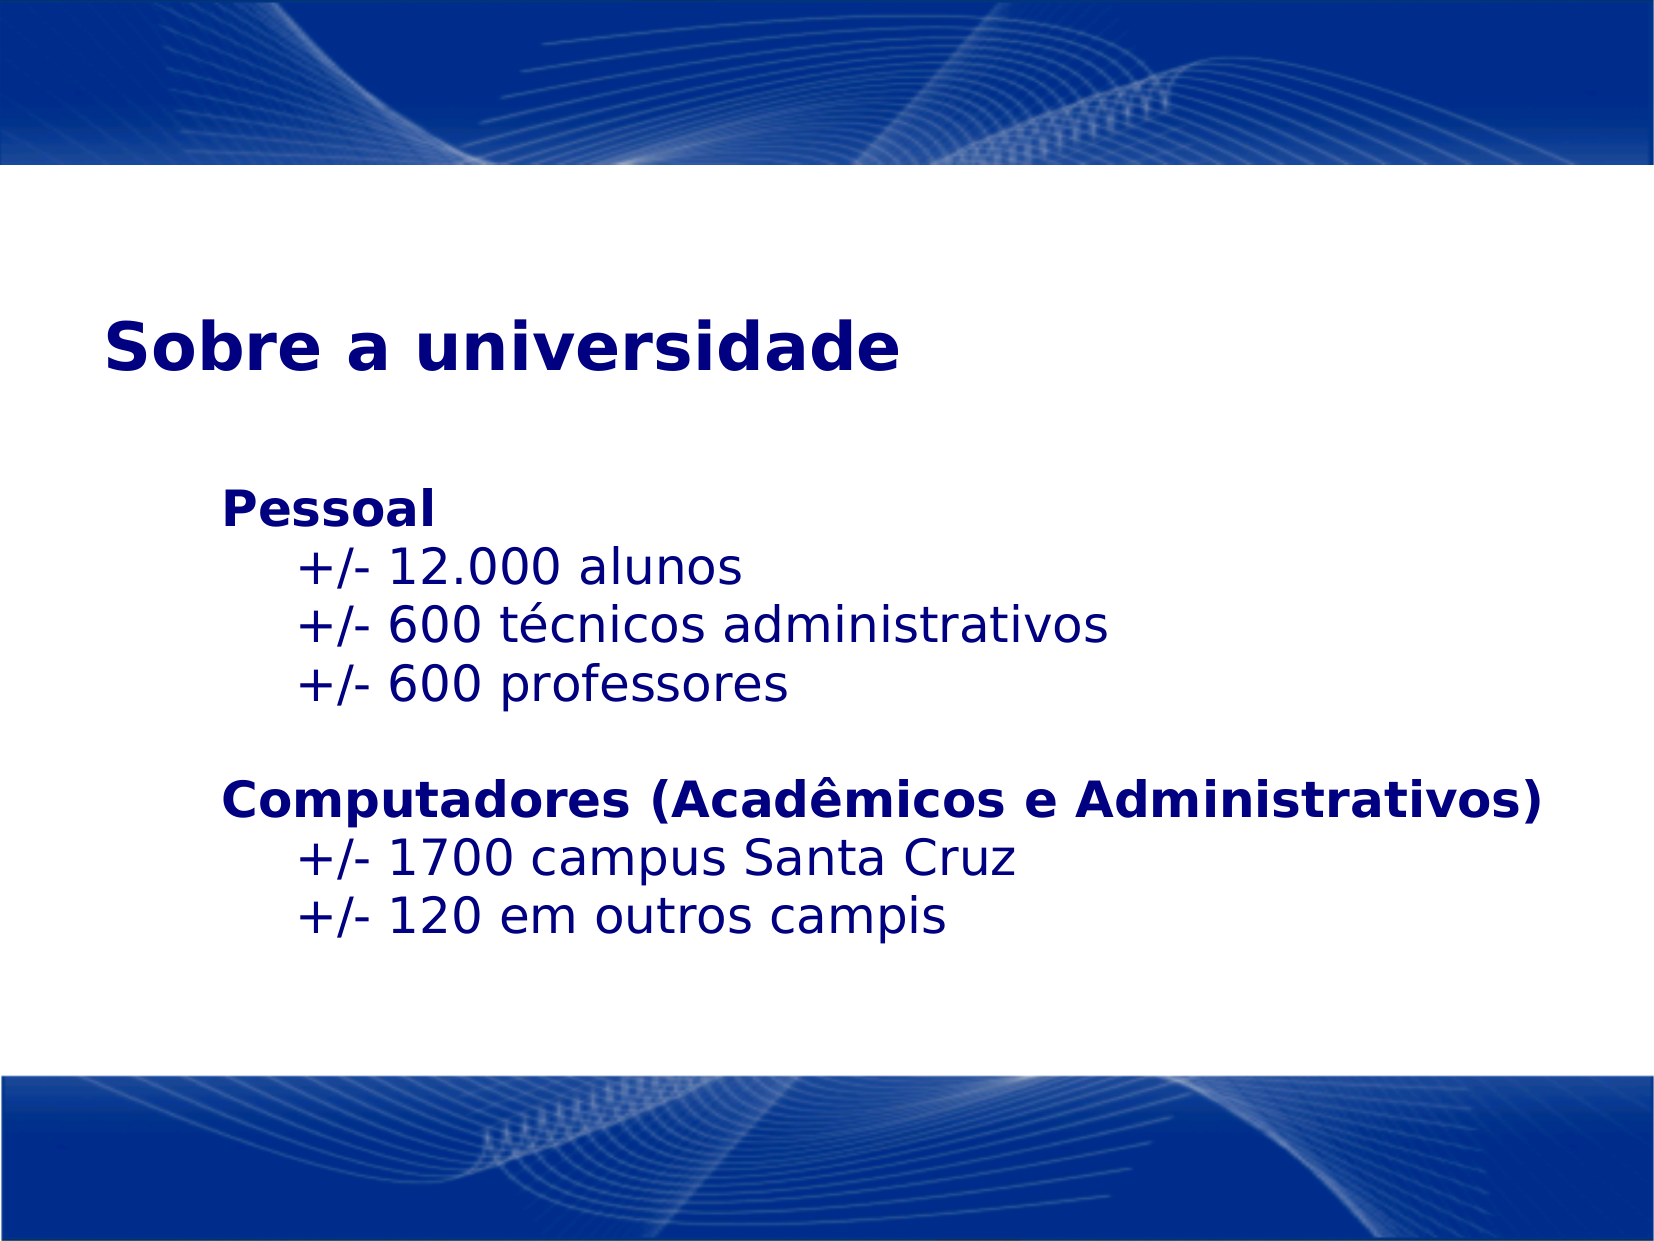

Sobre a universidade
Pessoal
	+/- 12.000 alunos
	+/- 600 técnicos administrativos
	+/- 600 professores
Computadores (Acadêmicos e Administrativos)
	+/- 1700 campus Santa Cruz
	+/- 120 em outros campis